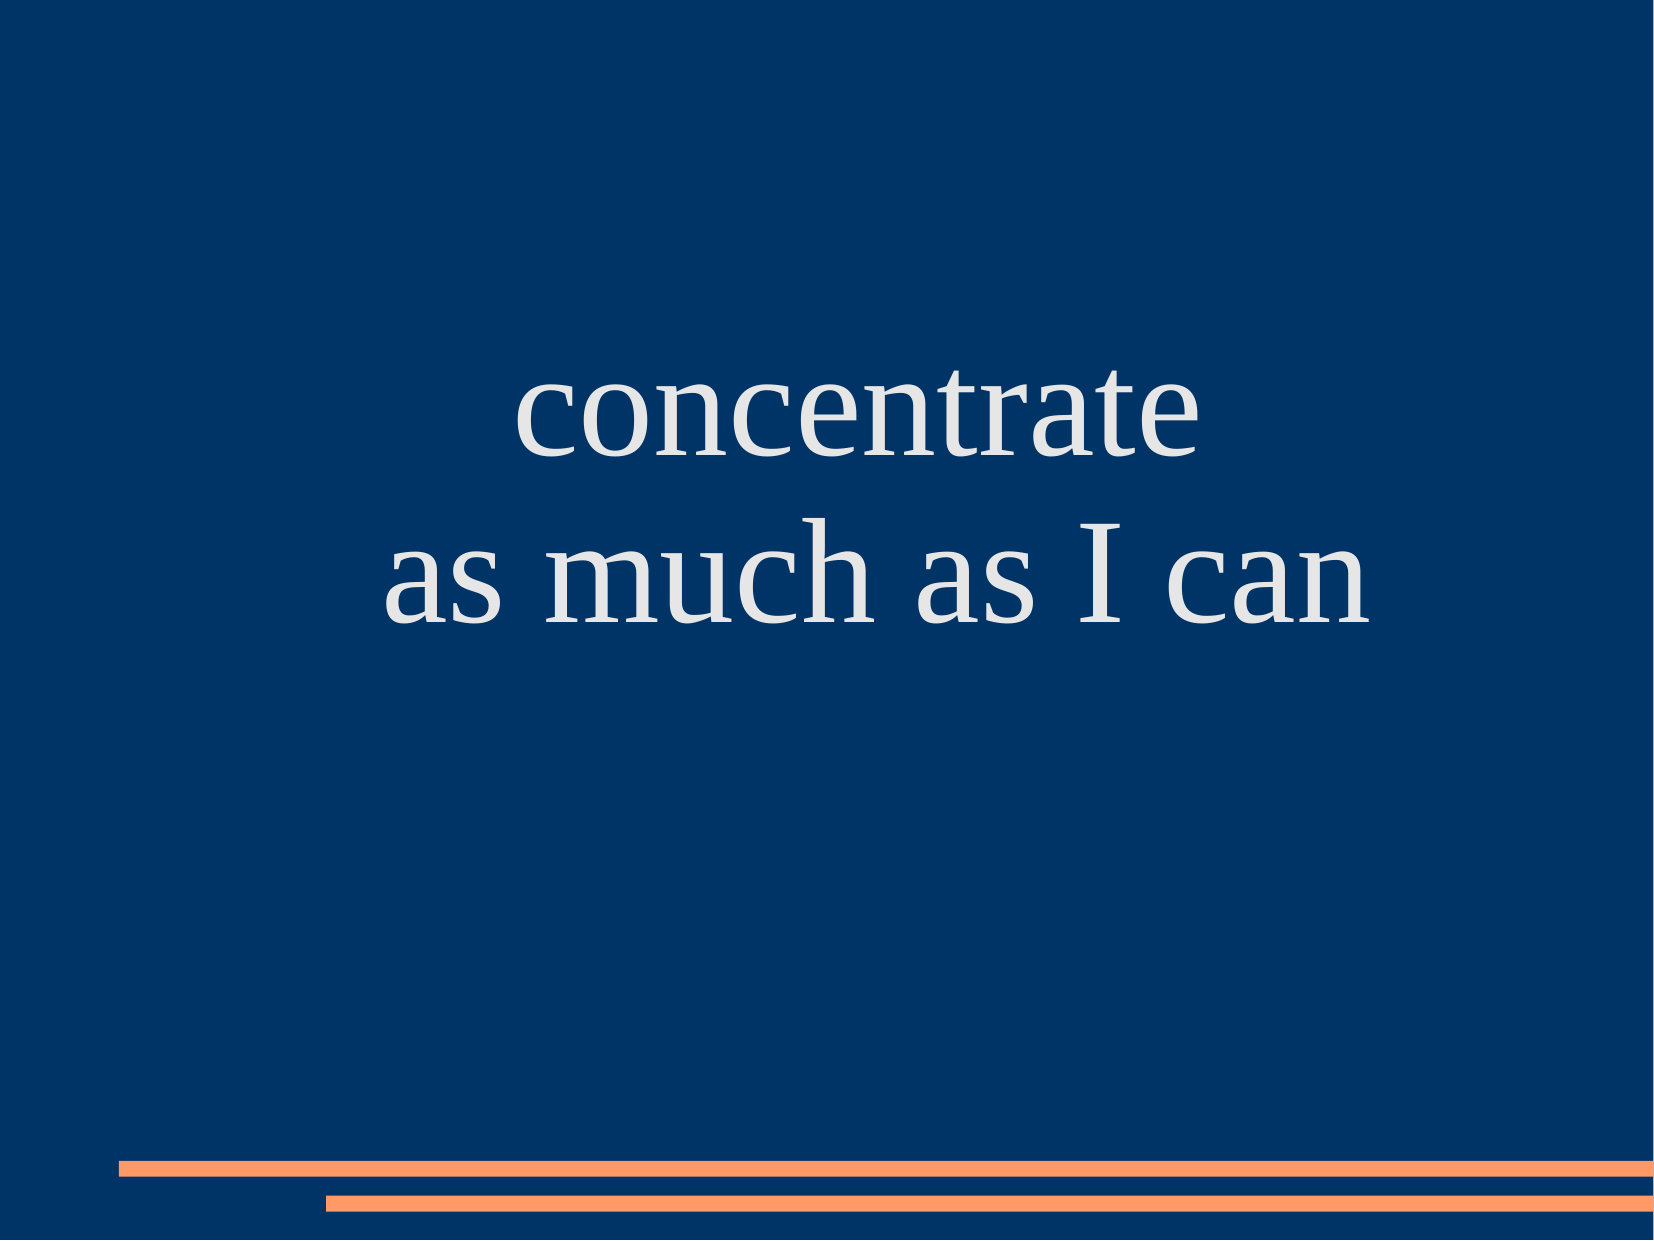

#
concentrate
as much as I can